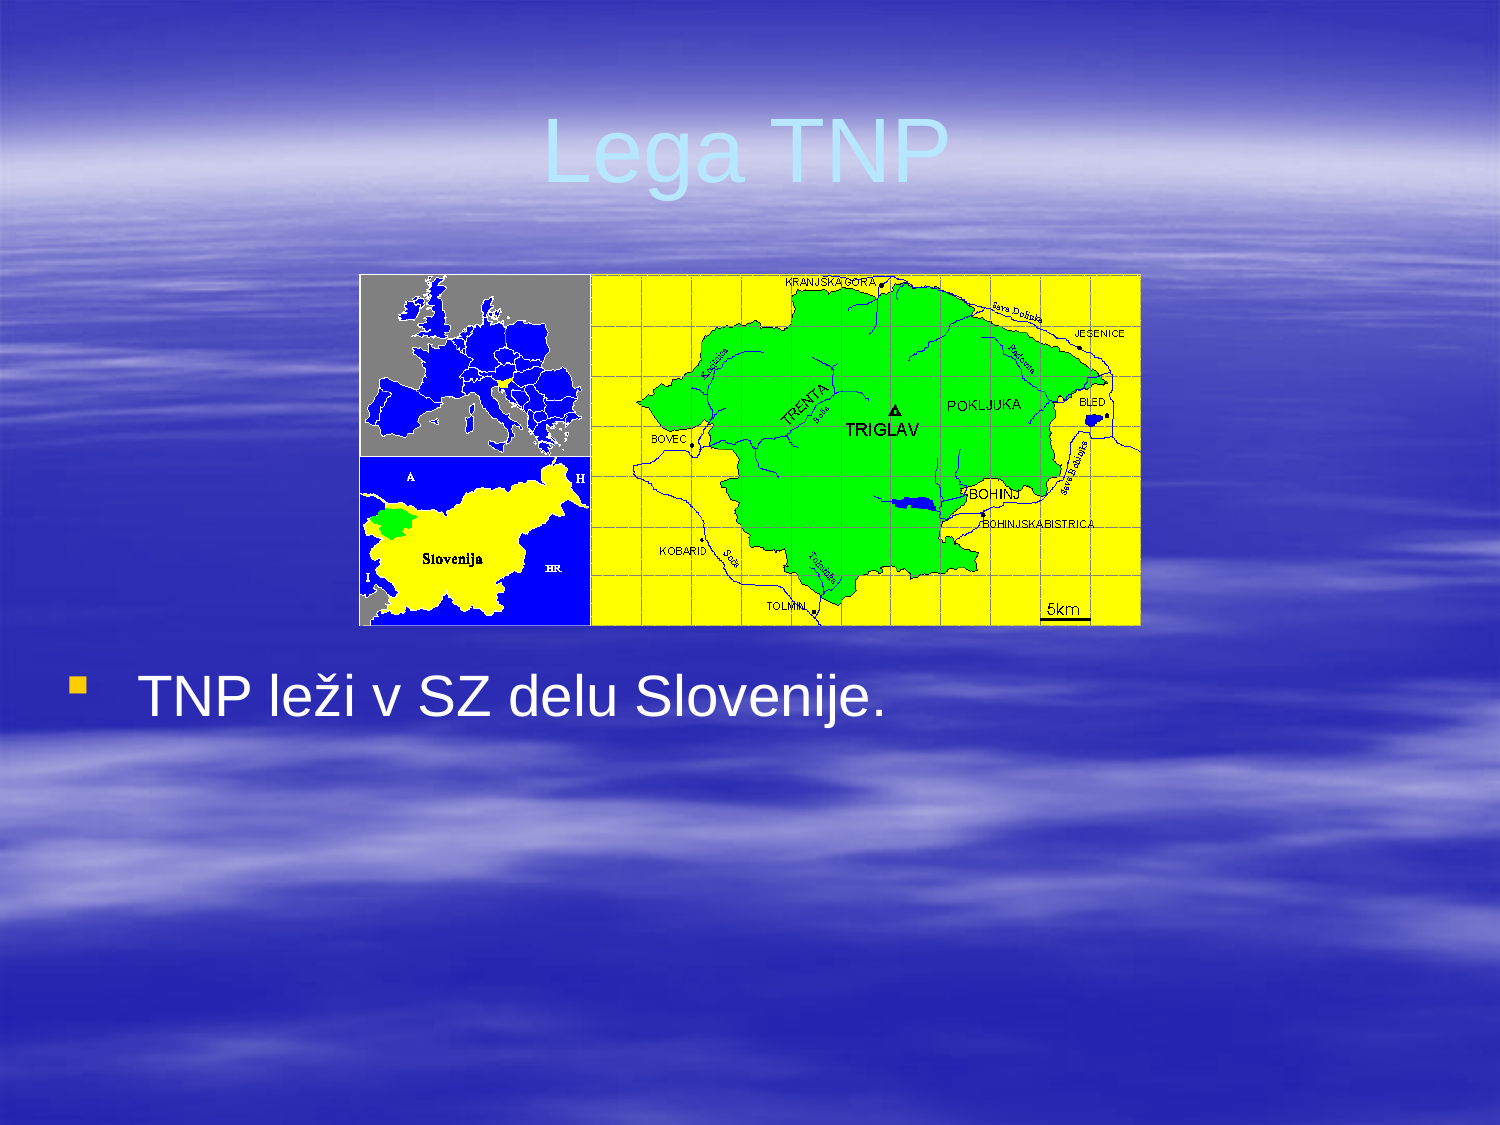

# Lega TNP
 TNP leži v SZ delu Slovenije.